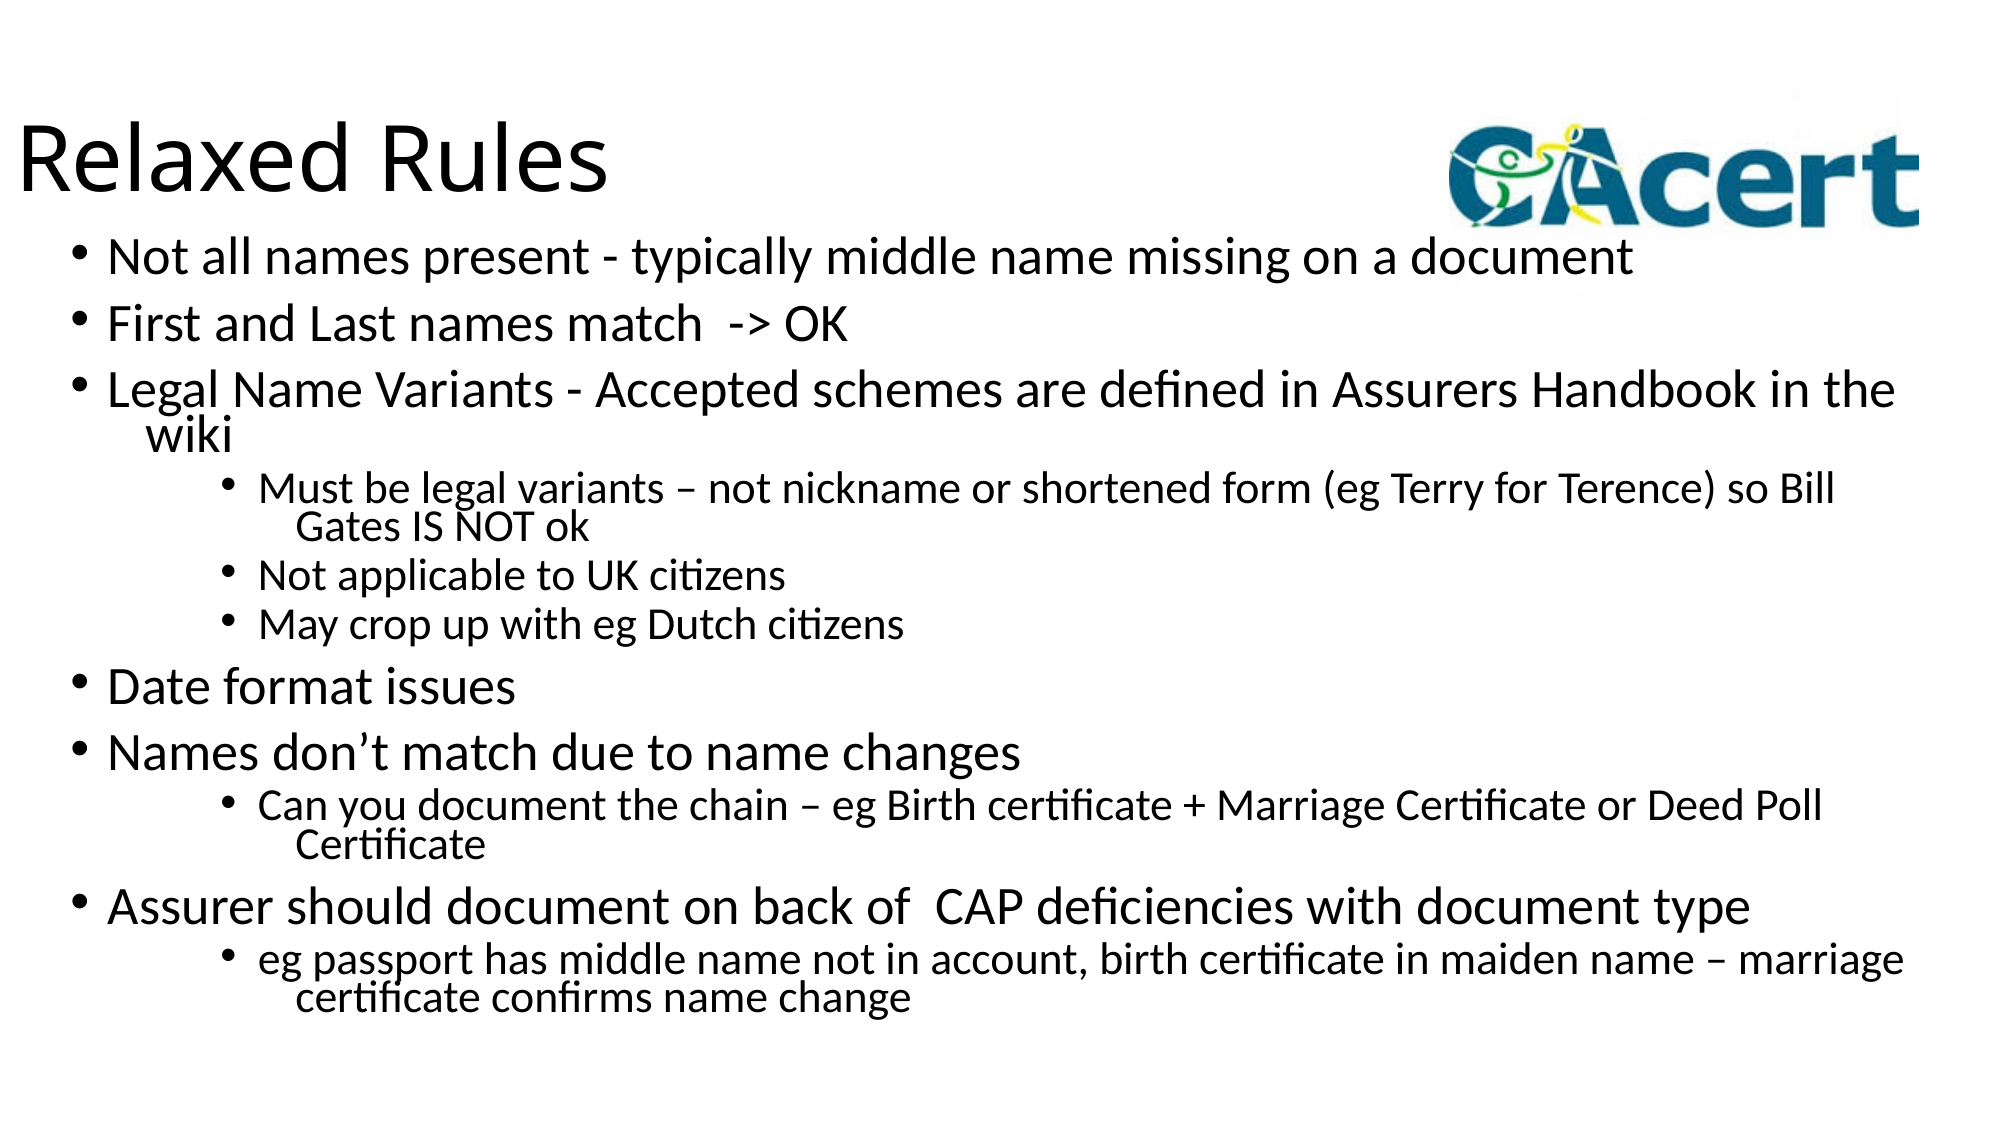

# Relaxed Rules
Not all names present - typically middle name missing on a document
First and Last names match -> OK
Legal Name Variants - Accepted schemes are defined in Assurers Handbook in the wiki
Must be legal variants – not nickname or shortened form (eg Terry for Terence) so Bill Gates IS NOT ok
Not applicable to UK citizens
May crop up with eg Dutch citizens
Date format issues
Names don’t match due to name changes
Can you document the chain – eg Birth certificate + Marriage Certificate or Deed Poll Certificate
Assurer should document on back of CAP deficiencies with document type
eg passport has middle name not in account, birth certificate in maiden name – marriage certificate confirms name change